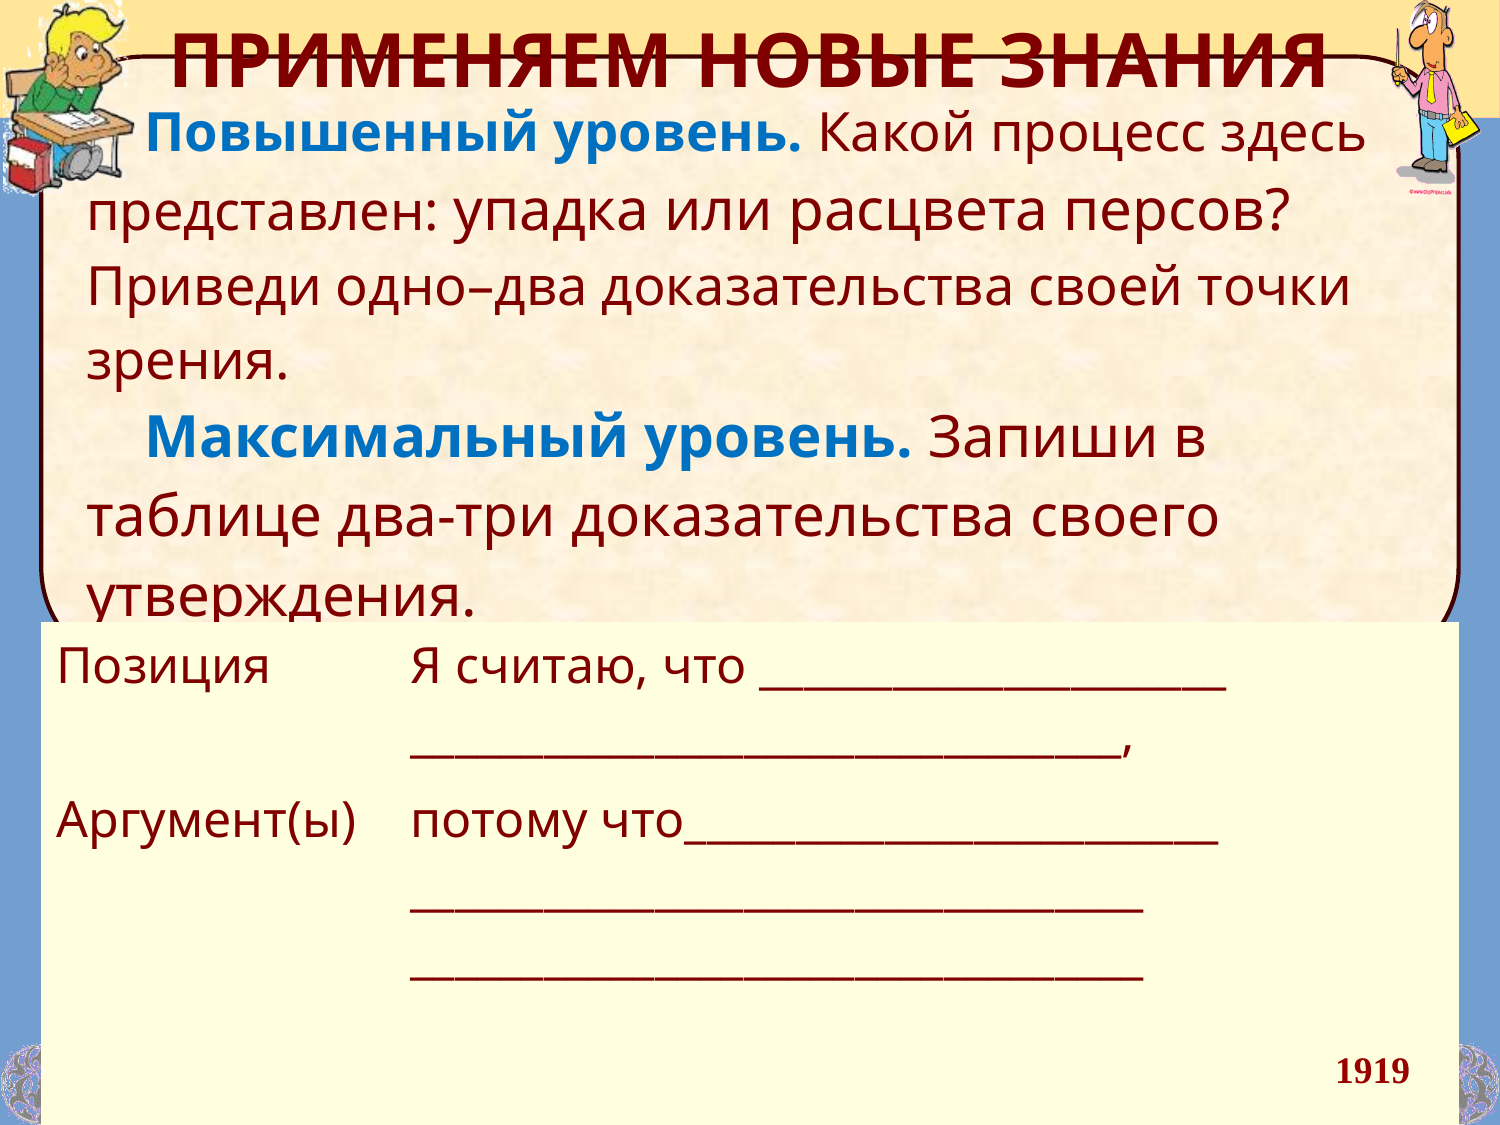

# ПРИМЕНЯЕМ НОВЫЕ ЗНАНИЯ
Повышенный уровень. Какой процесс здесь представлен: упадка или расцвета персов? Приведи одно–два доказательства своей точки зрения.
Максимальный уровень. Запиши в таблице два-три доказательства своего утверждения.
| Позиция | Я считаю, что \_\_\_\_\_\_\_\_\_\_\_\_\_\_\_\_\_\_\_\_\_ \_\_\_\_\_\_\_\_\_\_\_\_\_\_\_\_\_\_\_\_\_\_\_\_\_\_\_\_\_\_\_\_, |
| --- | --- |
| Аргумент(ы) | потому что\_\_\_\_\_\_\_\_\_\_\_\_\_\_\_\_\_\_\_\_\_\_\_\_ \_\_\_\_\_\_\_\_\_\_\_\_\_\_\_\_\_\_\_\_\_\_\_\_\_\_\_\_\_\_\_\_\_ \_\_\_\_\_\_\_\_\_\_\_\_\_\_\_\_\_\_\_\_\_\_\_\_\_\_\_\_\_\_\_\_\_ |